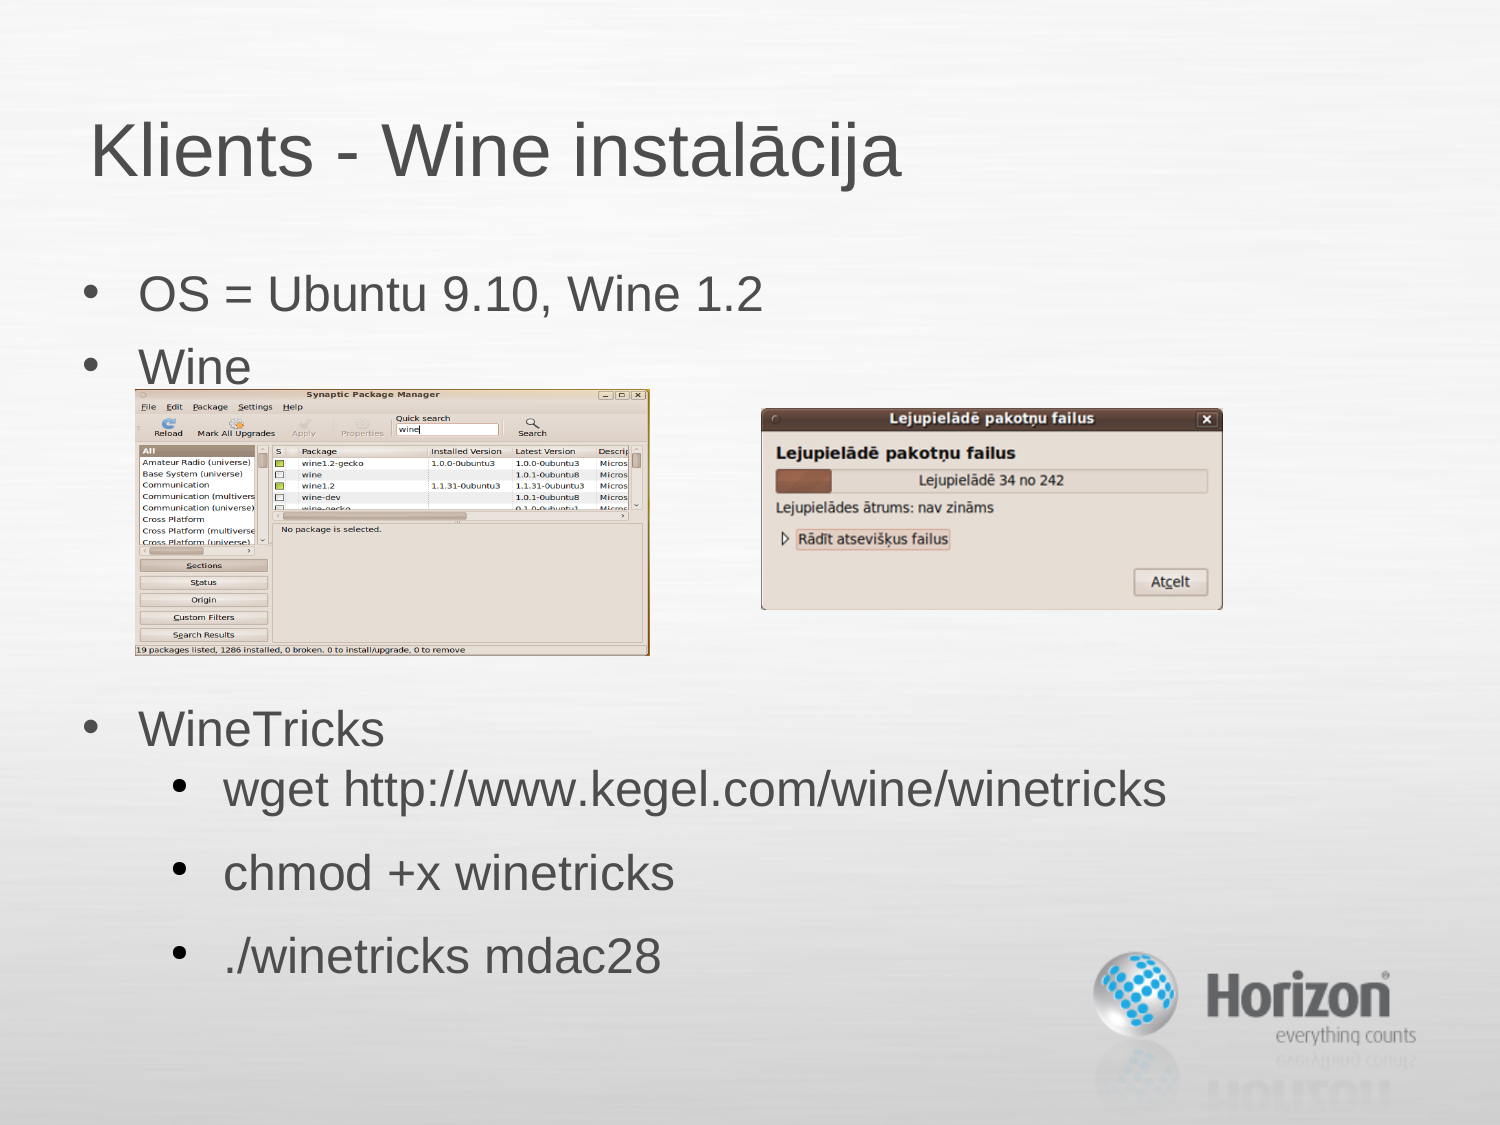

# Klients - Wine instalācija
OS = Ubuntu 9.10, Wine 1.2
Wine
WineTricks
wget http://www.kegel.com/wine/winetricks
chmod +x winetricks
./winetricks mdac28